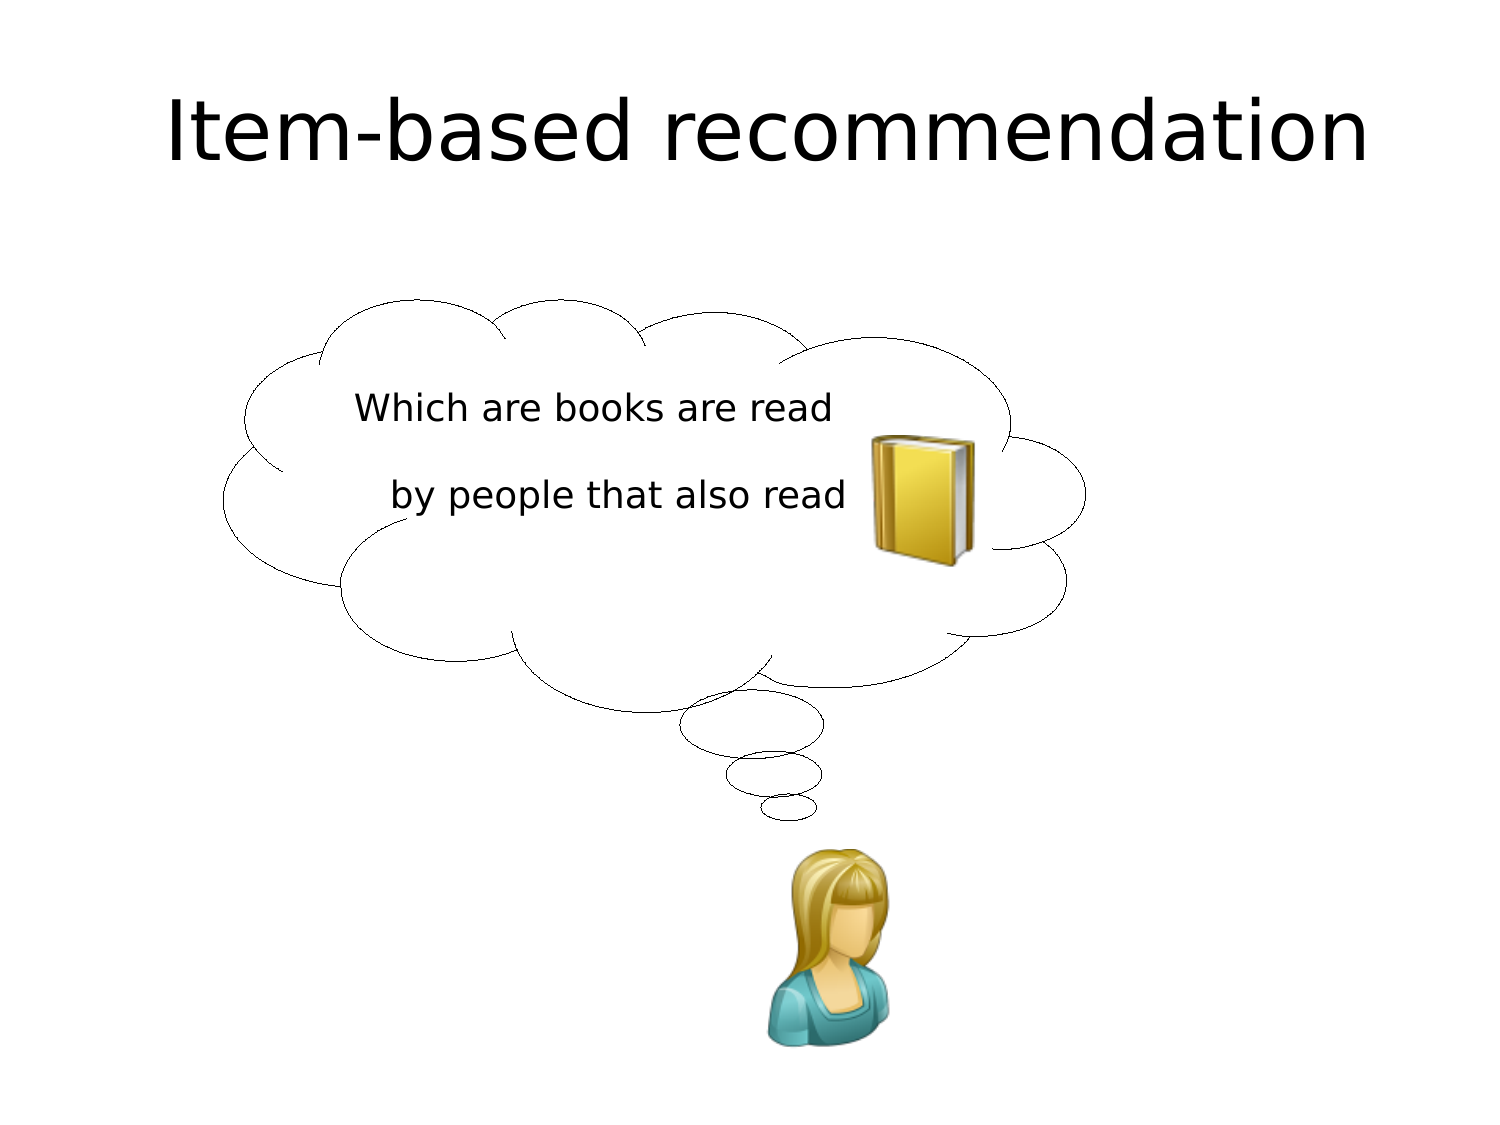

Item-based recommendation
Which are books are read
 by people that also read